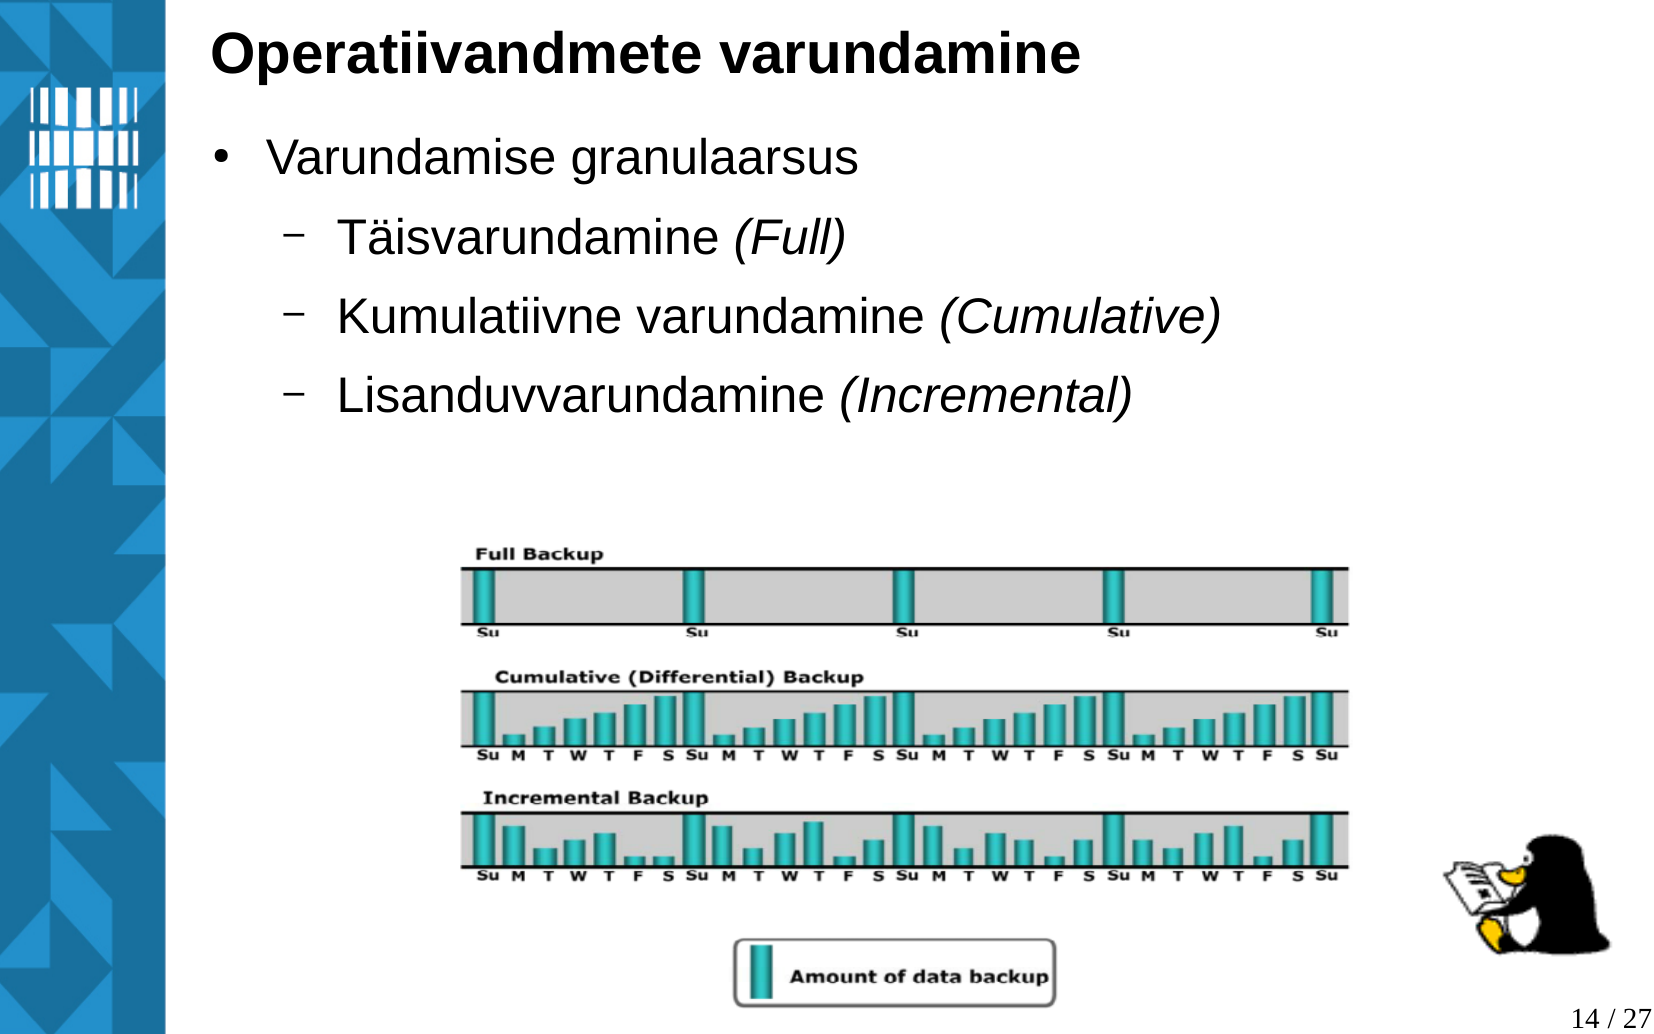

# Operatiivandmete varundamine
Varundamise granulaarsus
Täisvarundamine (Full)
Kumulatiivne varundamine (Cumulative)
Lisanduvvarundamine (Incremental)